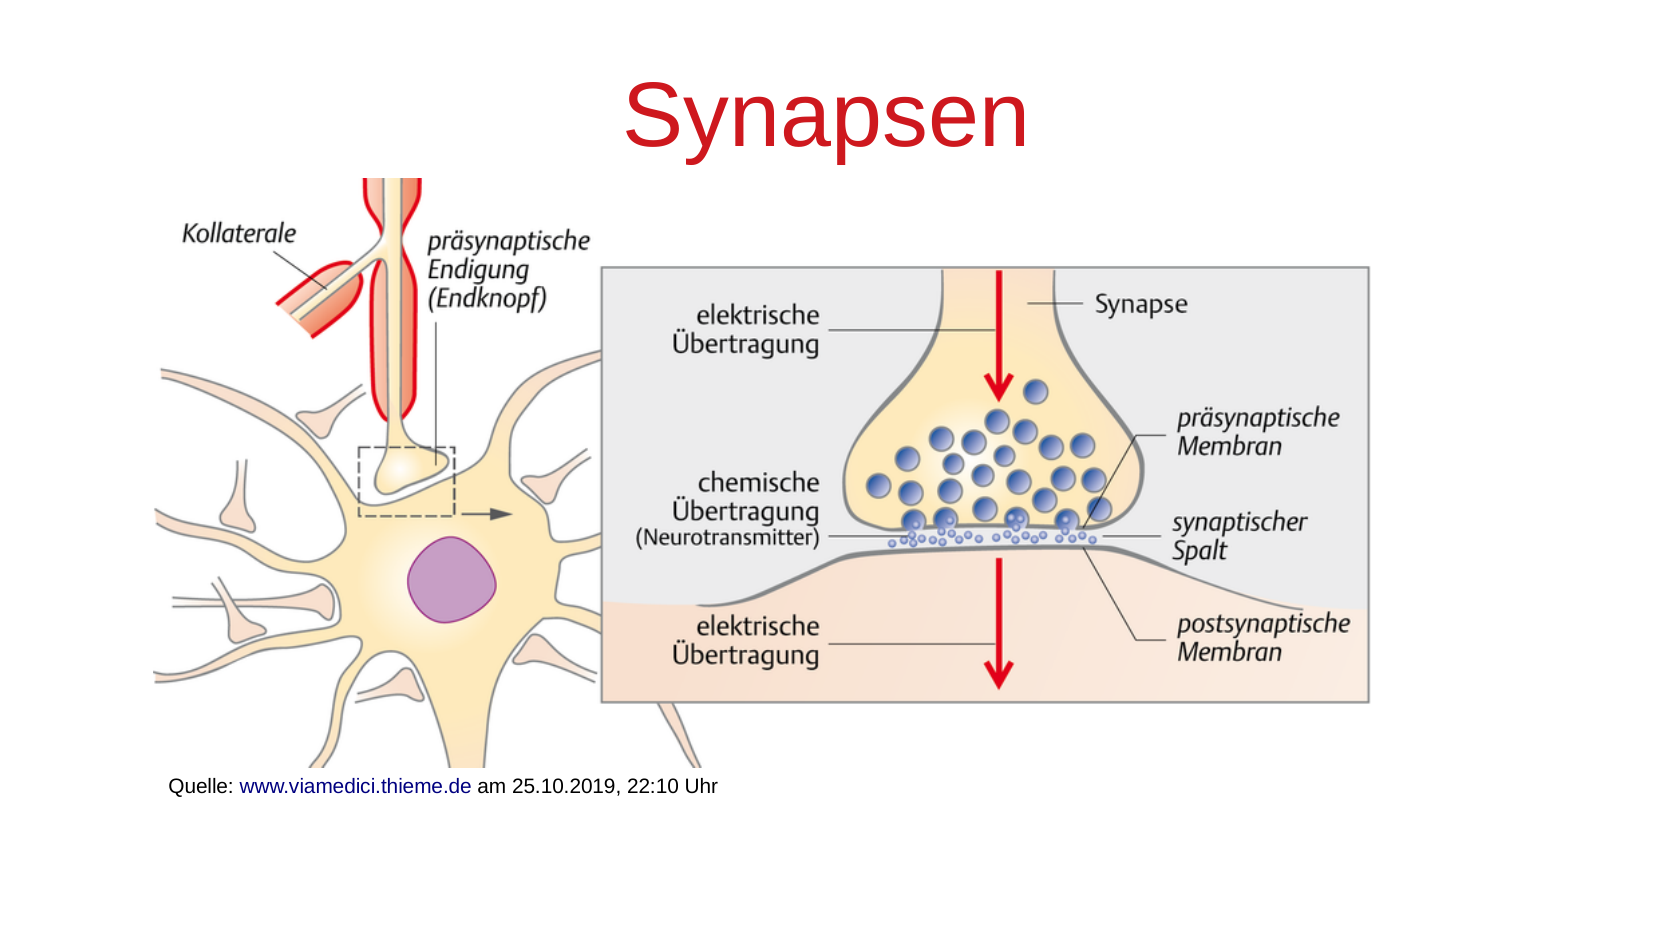

# Synapsen
Quelle: www.viamedici.thieme.de am 25.10.2019, 22:10 Uhr